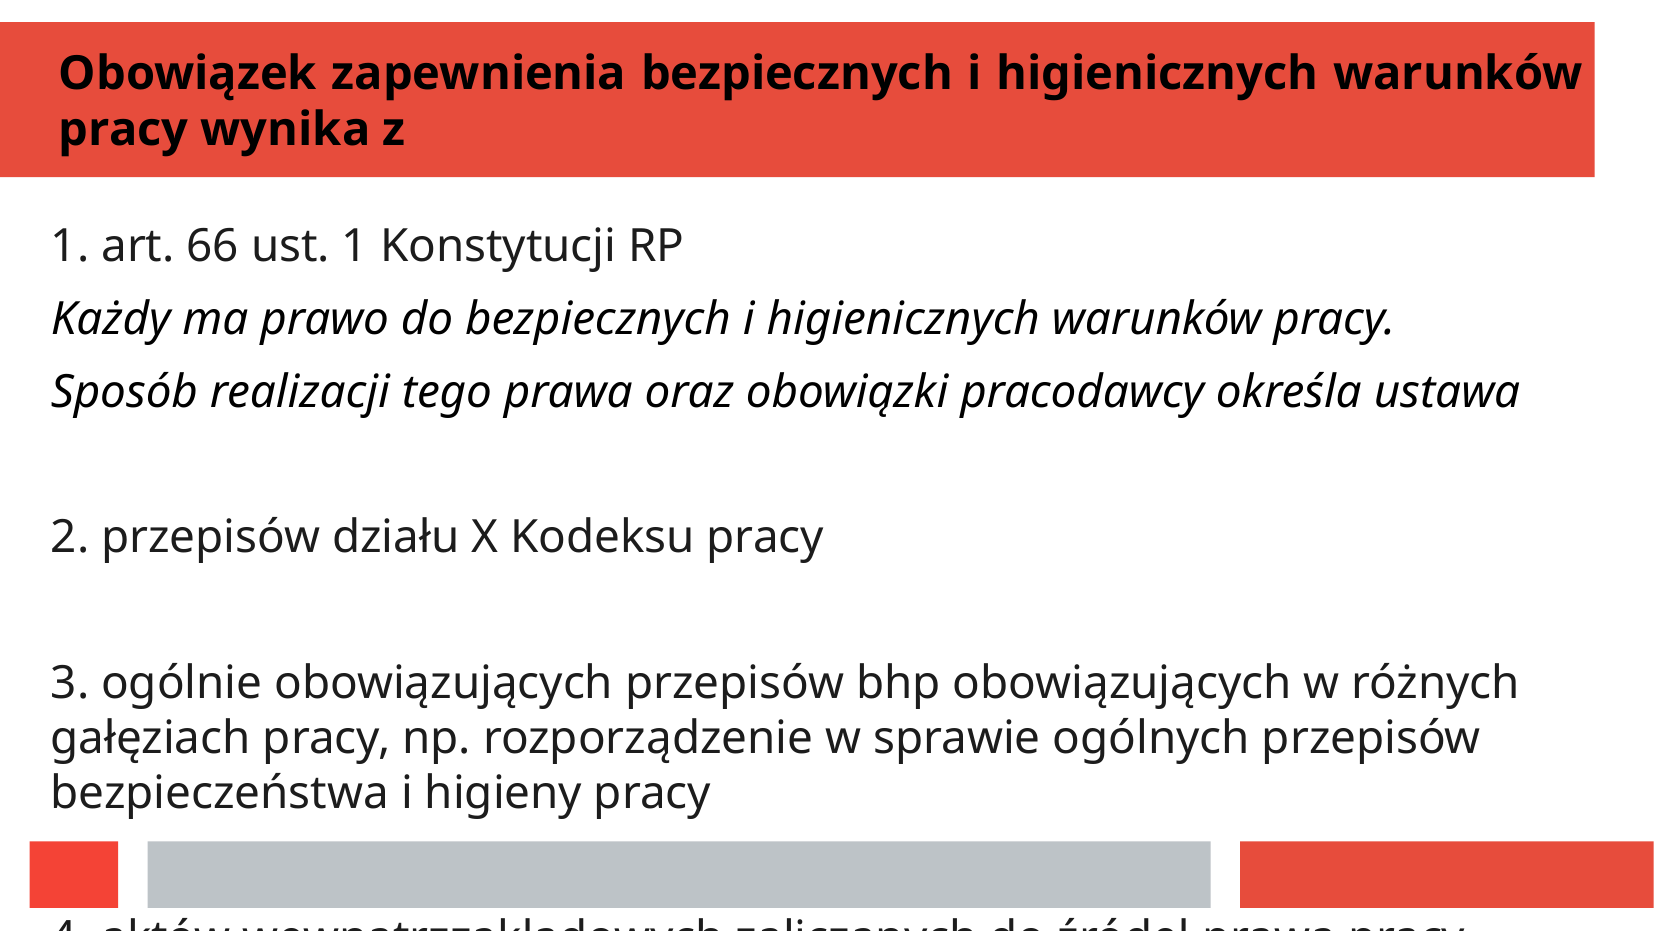

# Obowiązek zapewnienia bezpiecznych i higienicznych warunków pracy wynika z
1. art. 66 ust. 1 Konstytucji RP
Każdy ma prawo do bezpiecznych i higienicznych warunków pracy.
Sposób realizacji tego prawa oraz obowiązki pracodawcy określa ustawa
2. przepisów działu X Kodeksu pracy
3. ogólnie obowiązujących przepisów bhp obowiązujących w różnych gałęziach pracy, np. rozporządzenie w sprawie ogólnych przepisów bezpieczeństwa i higieny pracy
4. aktów wewnątrzzakładowych zaliczanych do źródeł prawa pracy